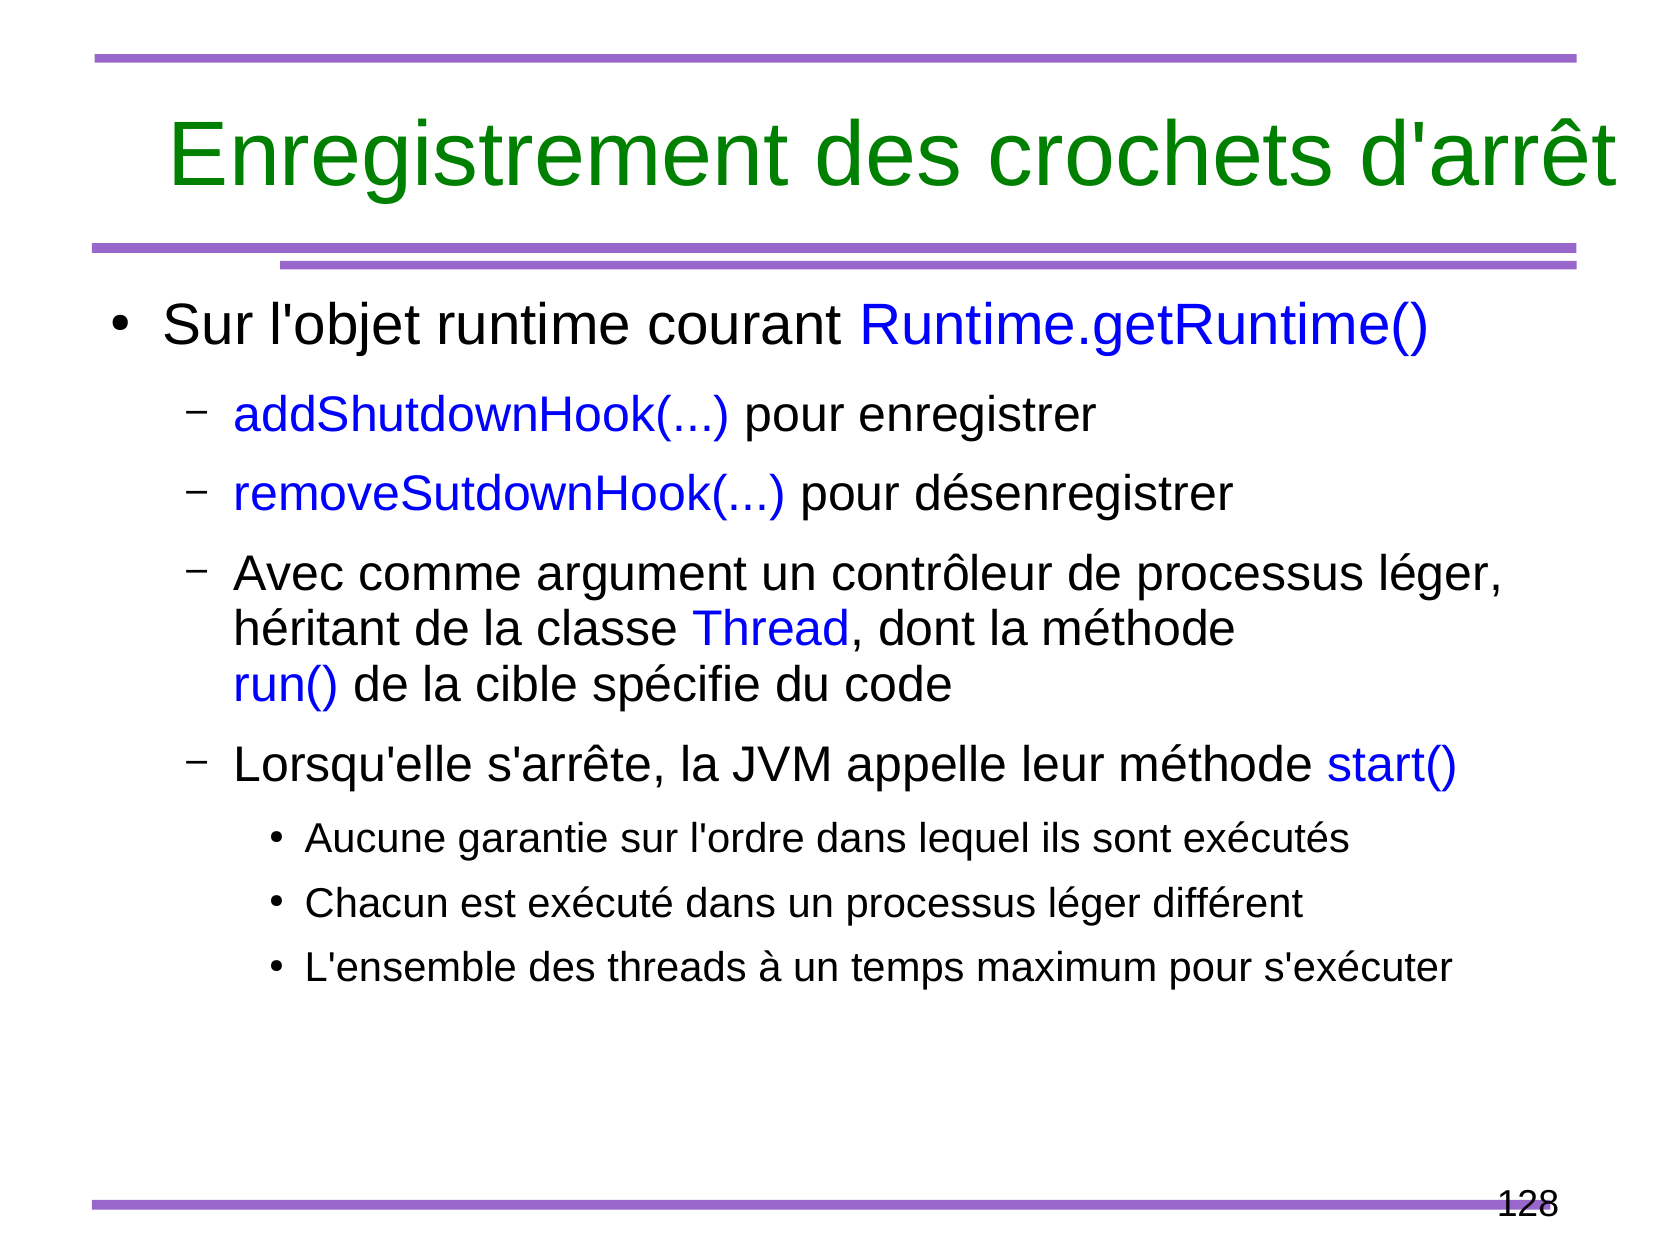

# Enregistrement des crochets d'arrêt
Sur l'objet runtime courant Runtime.getRuntime()
addShutdownHook(...) pour enregistrer
removeSutdownHook(...) pour désenregistrer
Avec comme argument un contrôleur de processus léger, héritant de la classe Thread, dont la méthode
run() de la cible spécifie du code
Lorsqu'elle s'arrête, la JVM appelle leur méthode start()
Aucune garantie sur l'ordre dans lequel ils sont exécutés
Chacun est exécuté dans un processus léger différent
L'ensemble des threads à un temps maximum pour s'exécuter